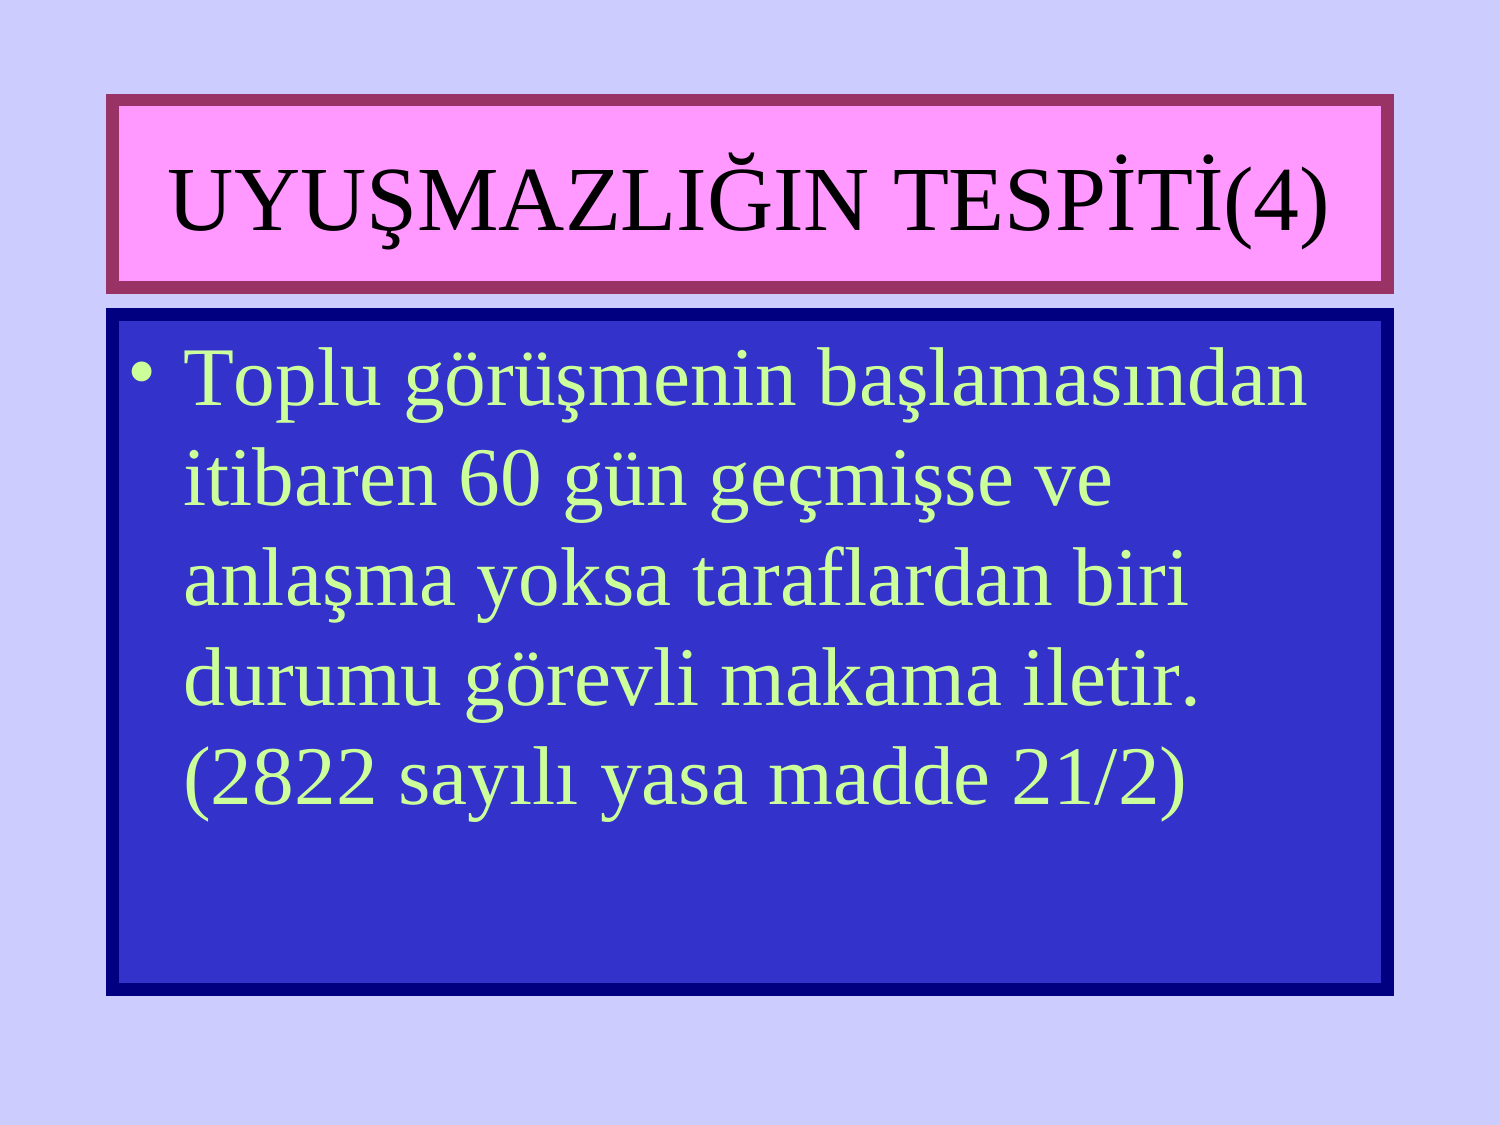

# UYUŞMAZLIĞIN TESPİTİ(4)
Toplu görüşmenin başlamasından itibaren 60 gün geçmişse ve anlaşma yoksa taraflardan biri durumu görevli makama iletir. (2822 sayılı yasa madde 21/2)